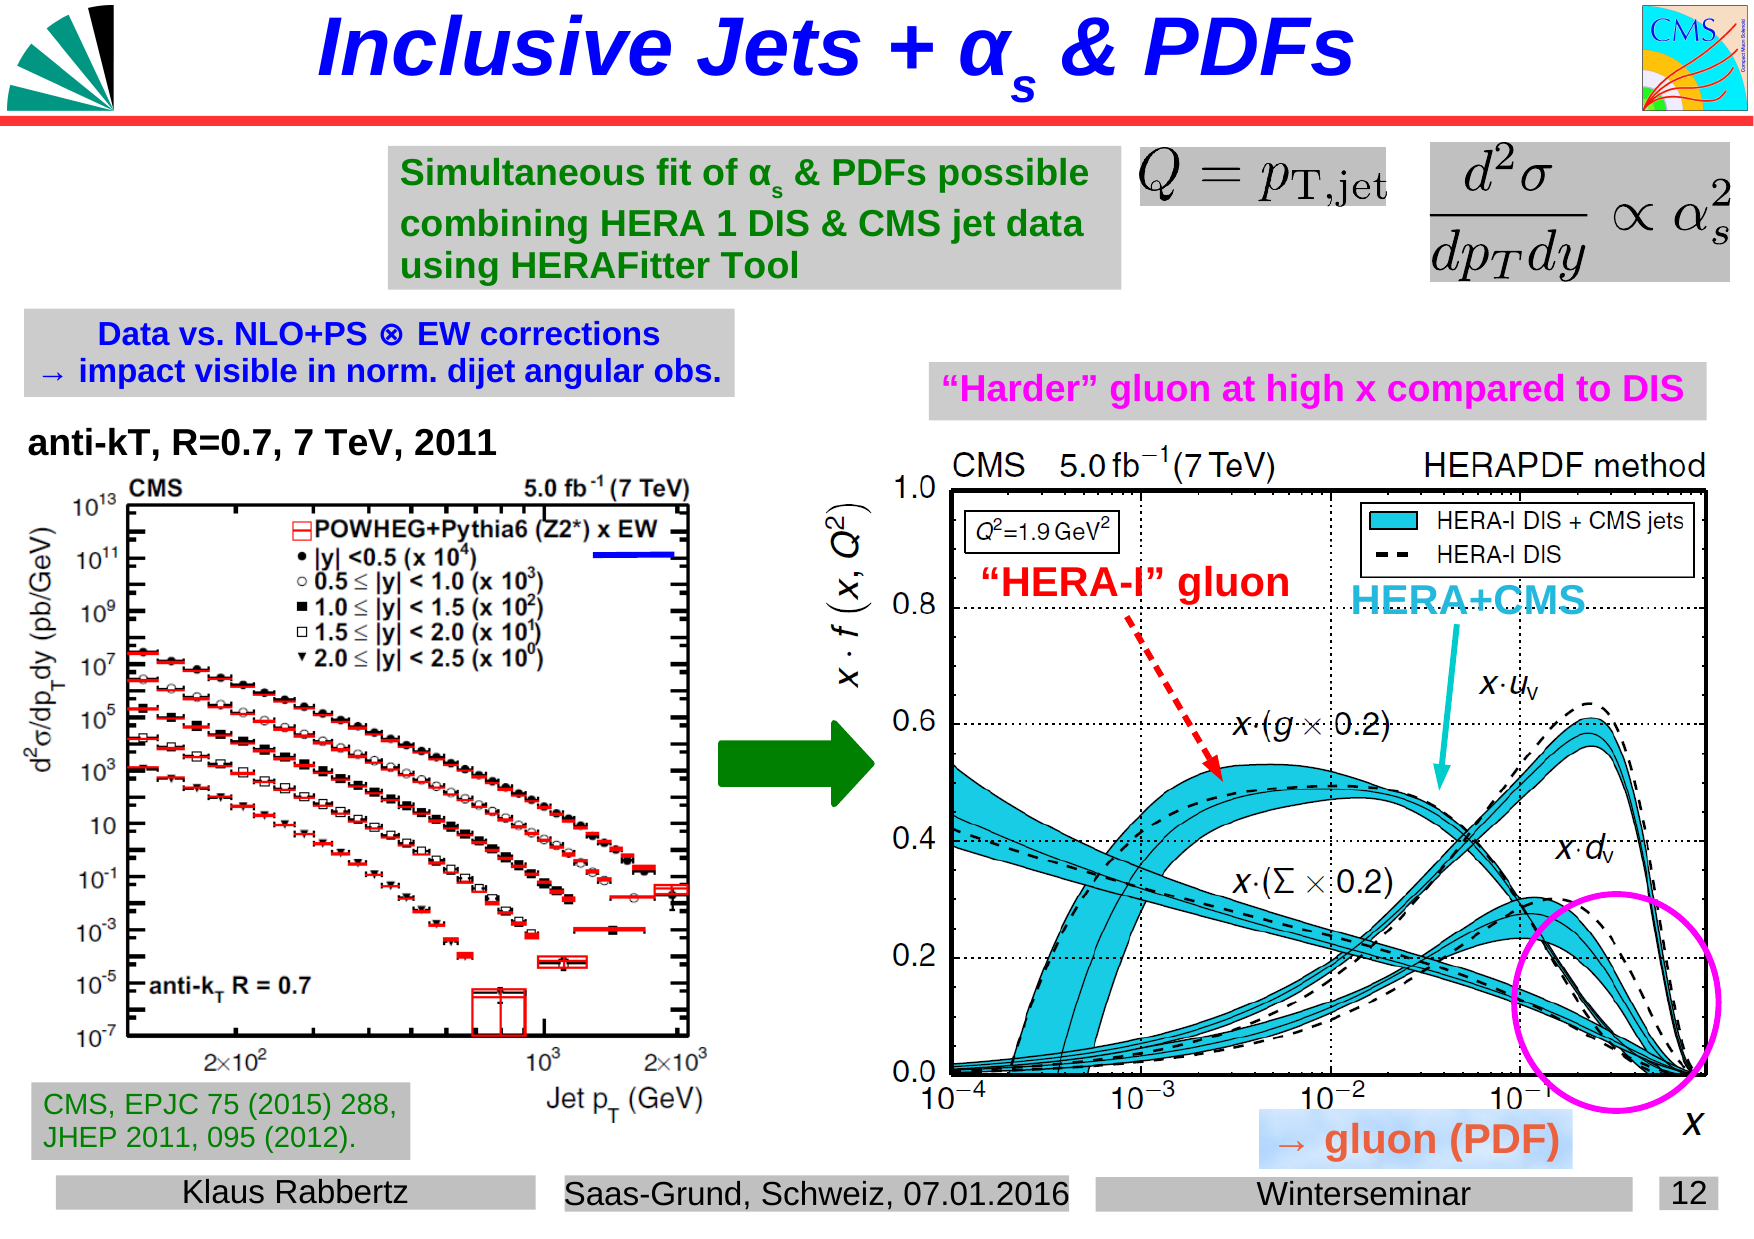

# Inclusive Jets + αs & PDFs
Simultaneous fit of αs & PDFs possible
combining HERA 1 DIS & CMS jet data
using HERAFitter Tool
Data vs. NLO+PS ⊗ EW corrections
→ impact visible in norm. dijet angular obs.
“Harder” gluon at high x compared to DIS
anti-kT, R=0.7, 7 TeV, 2011
“HERA-I” gluon
HERA+CMS
CMS, EPJC 75 (2015) 288,
JHEP 2011, 095 (2012).
→ gluon (PDF)